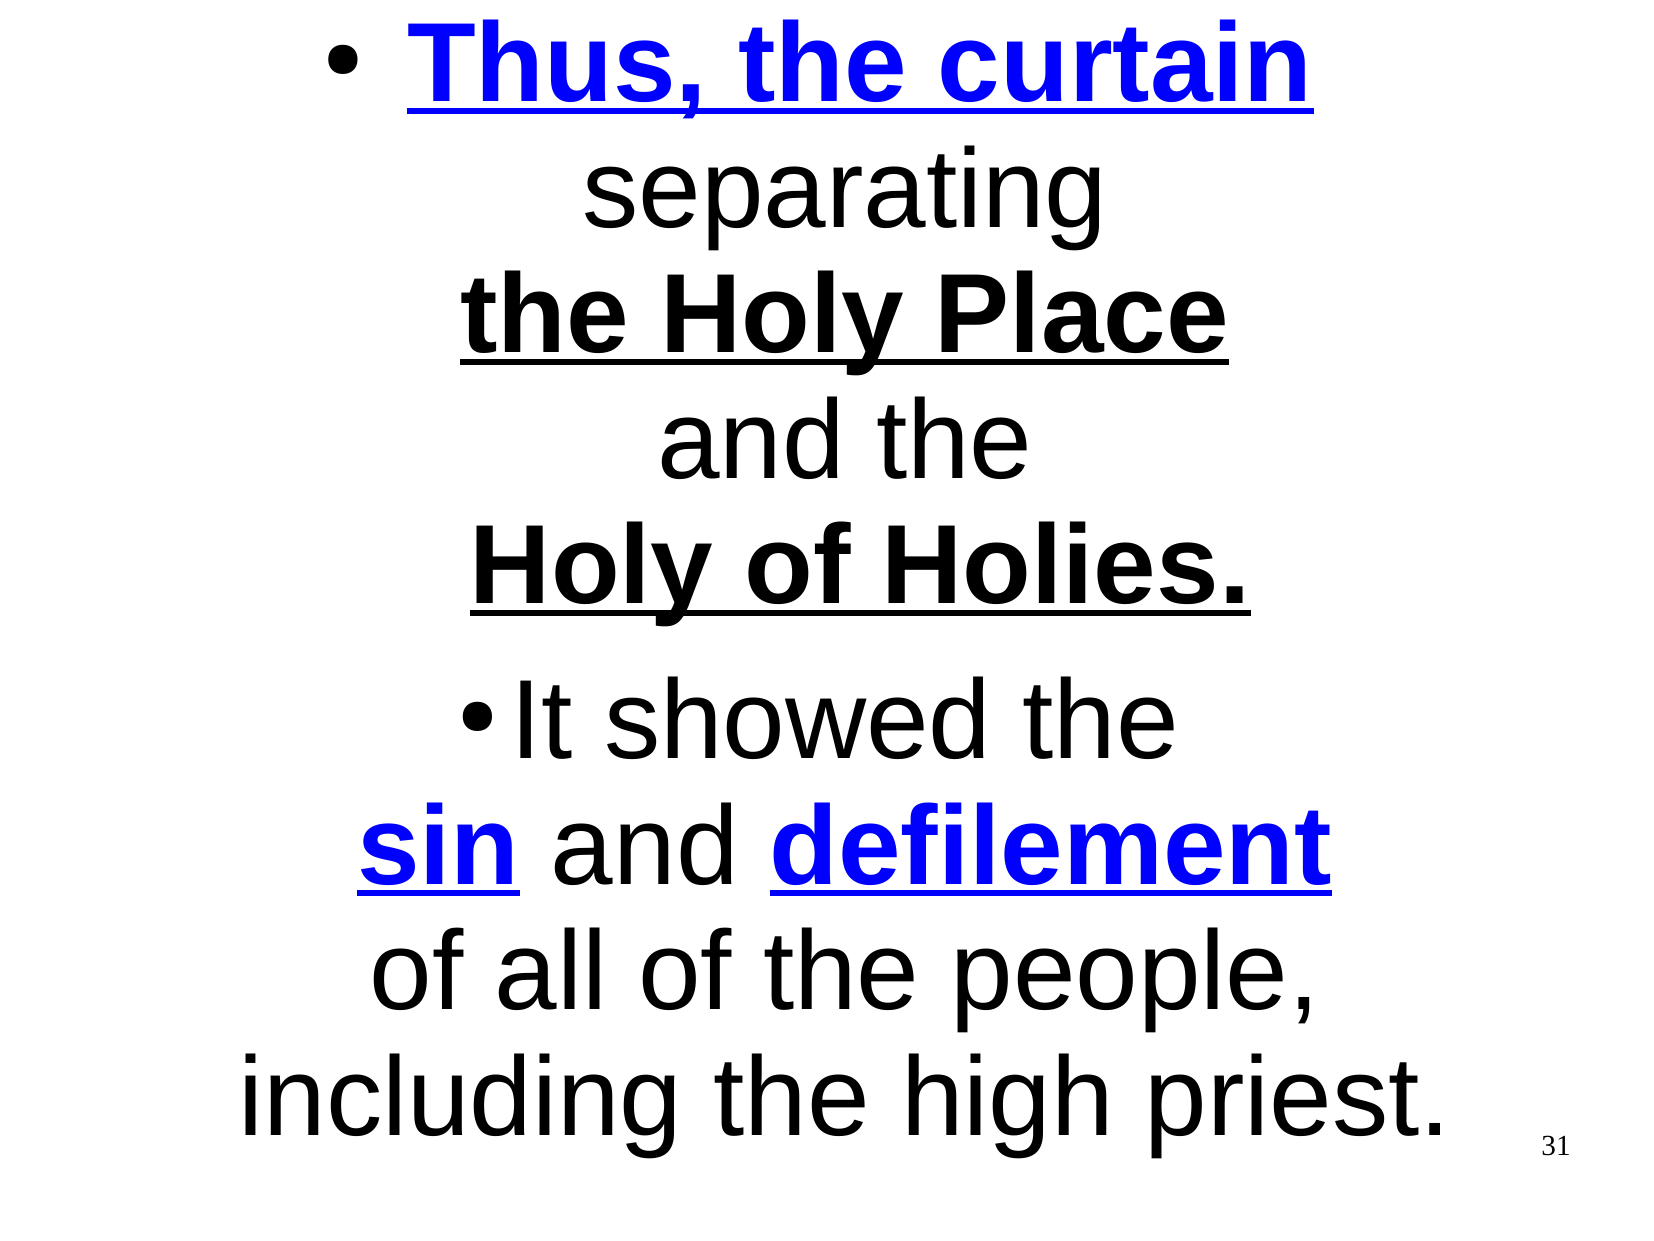

# Thus, the curtain separating the Holy Place and the Holy of Holies.
It showed the
sin and defilement
of all of the people,
including the high priest.
31